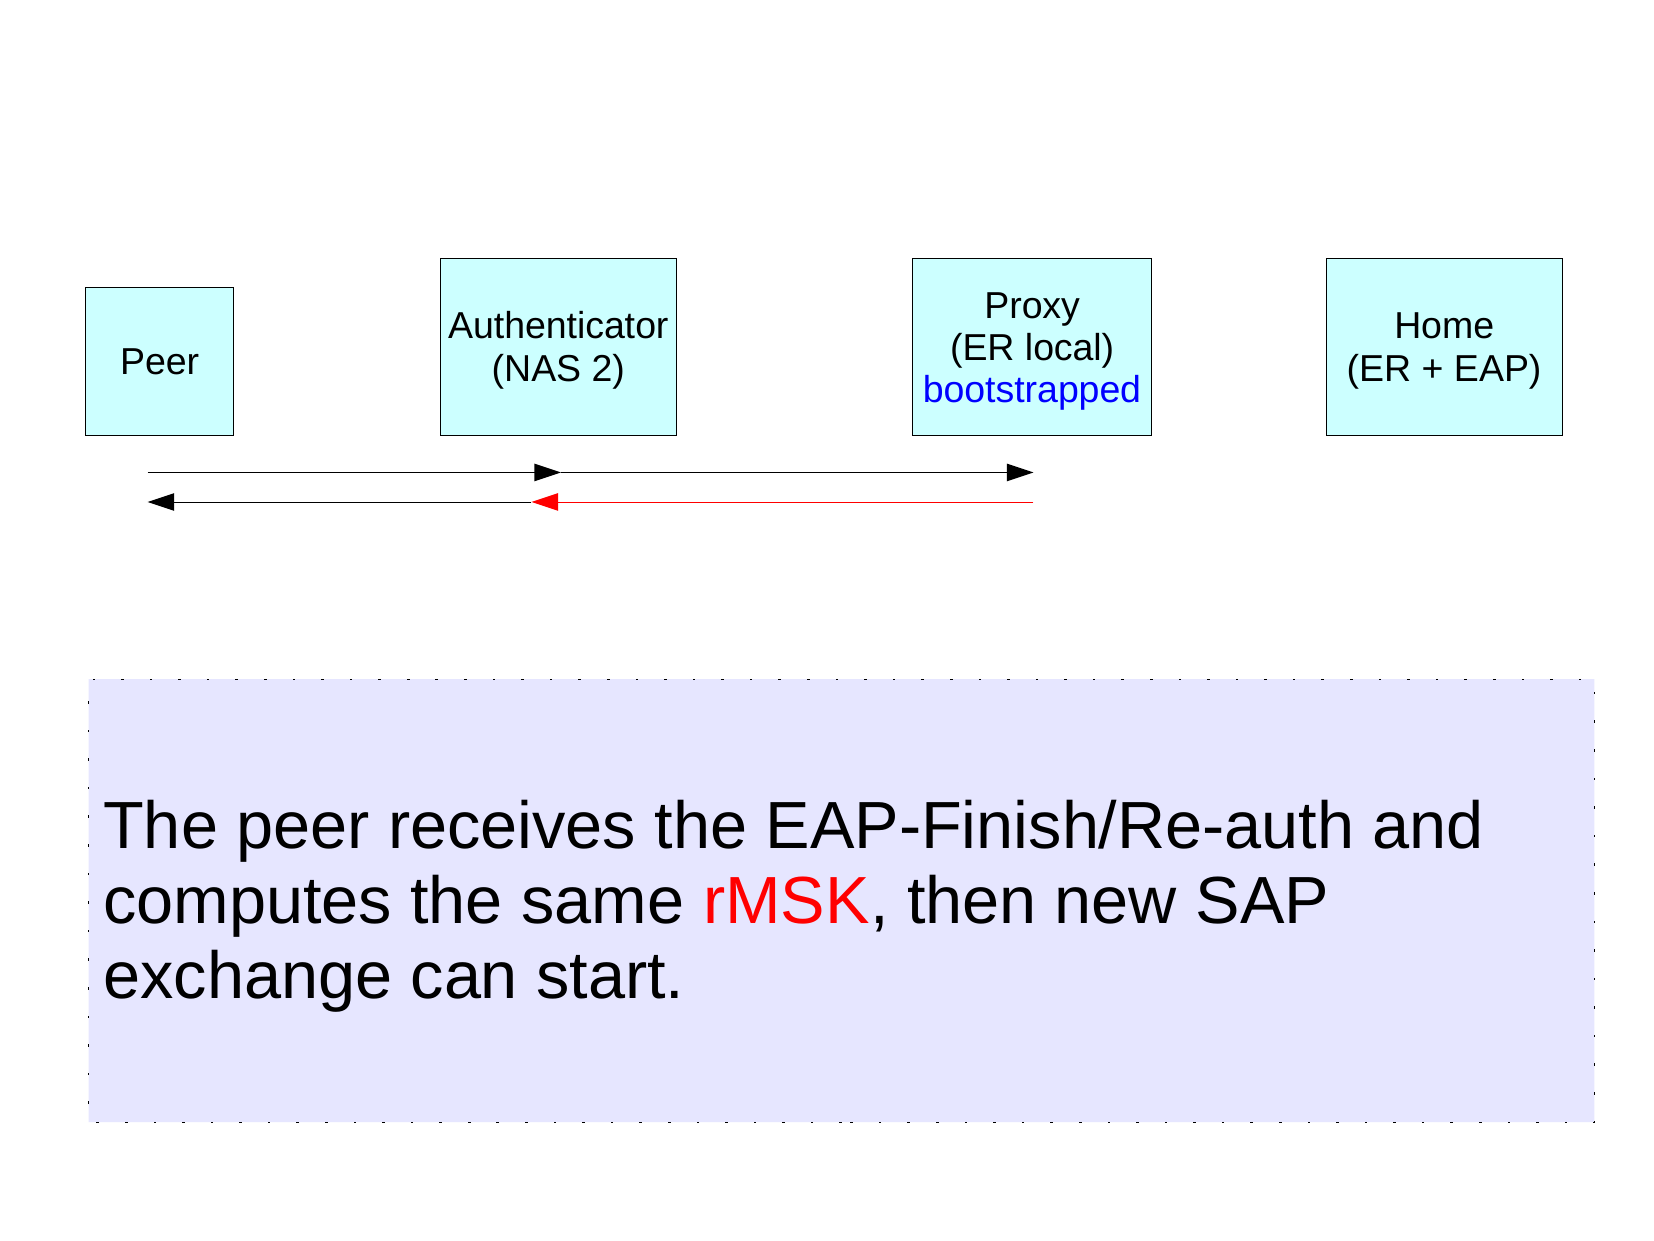

Authenticator
(NAS 2)
Proxy
(ER local)
bootstrapped
Home
(ER + EAP)
Peer
The peer receives the EAP-Finish/Re-auth and computes the same rMSK, then new SAP exchange can start.